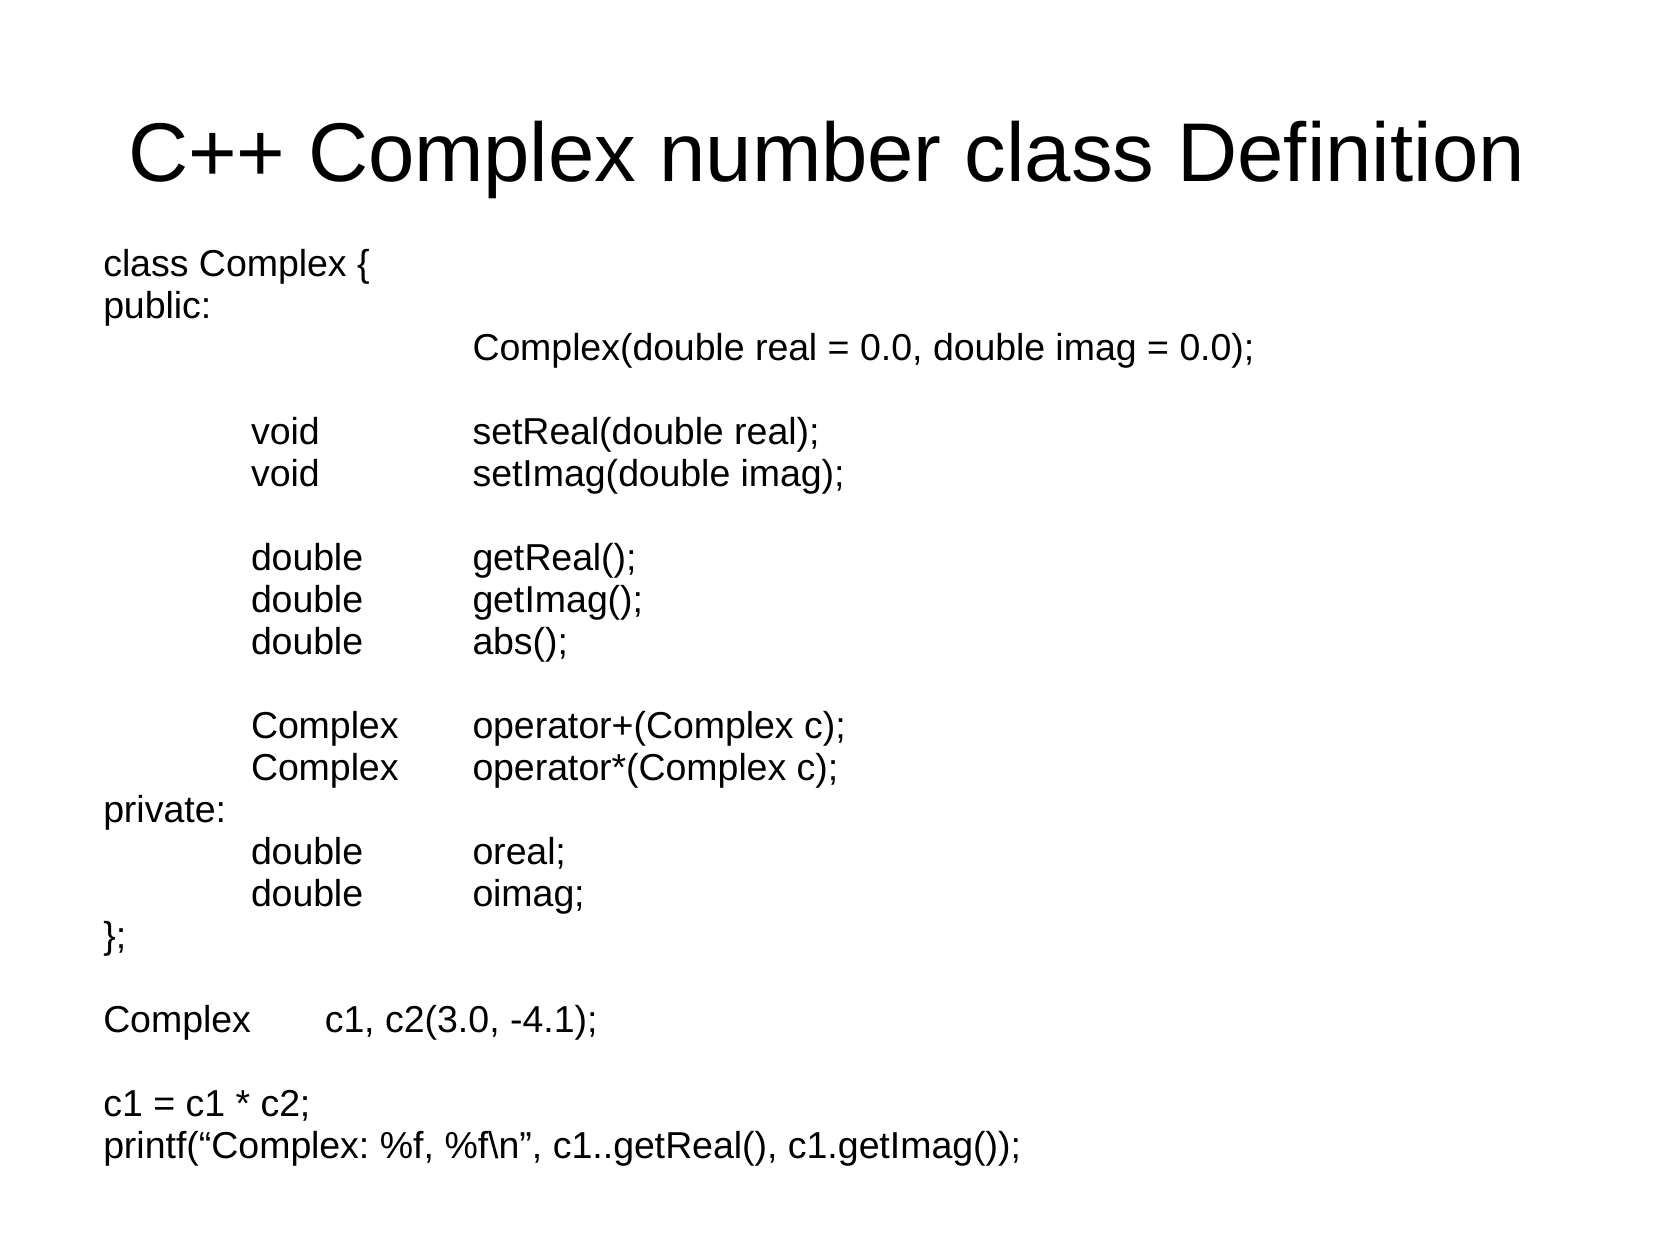

# C++ Complex number class Definition
class Complex {
public:
					Complex(double real = 0.0, double imag = 0.0);
		void			setReal(double real);
		void			setImag(double imag);
		double		getReal();
		double		getImag();
		double		abs();
		Complex		operator+(Complex c);
		Complex		operator*(Complex c);
private:
		double		oreal;
		double		oimag;
};
Complex		c1, c2(3.0, -4.1);
c1 = c1 * c2;
printf(“Complex: %f, %f\n”, c1..getReal(), c1.getImag());